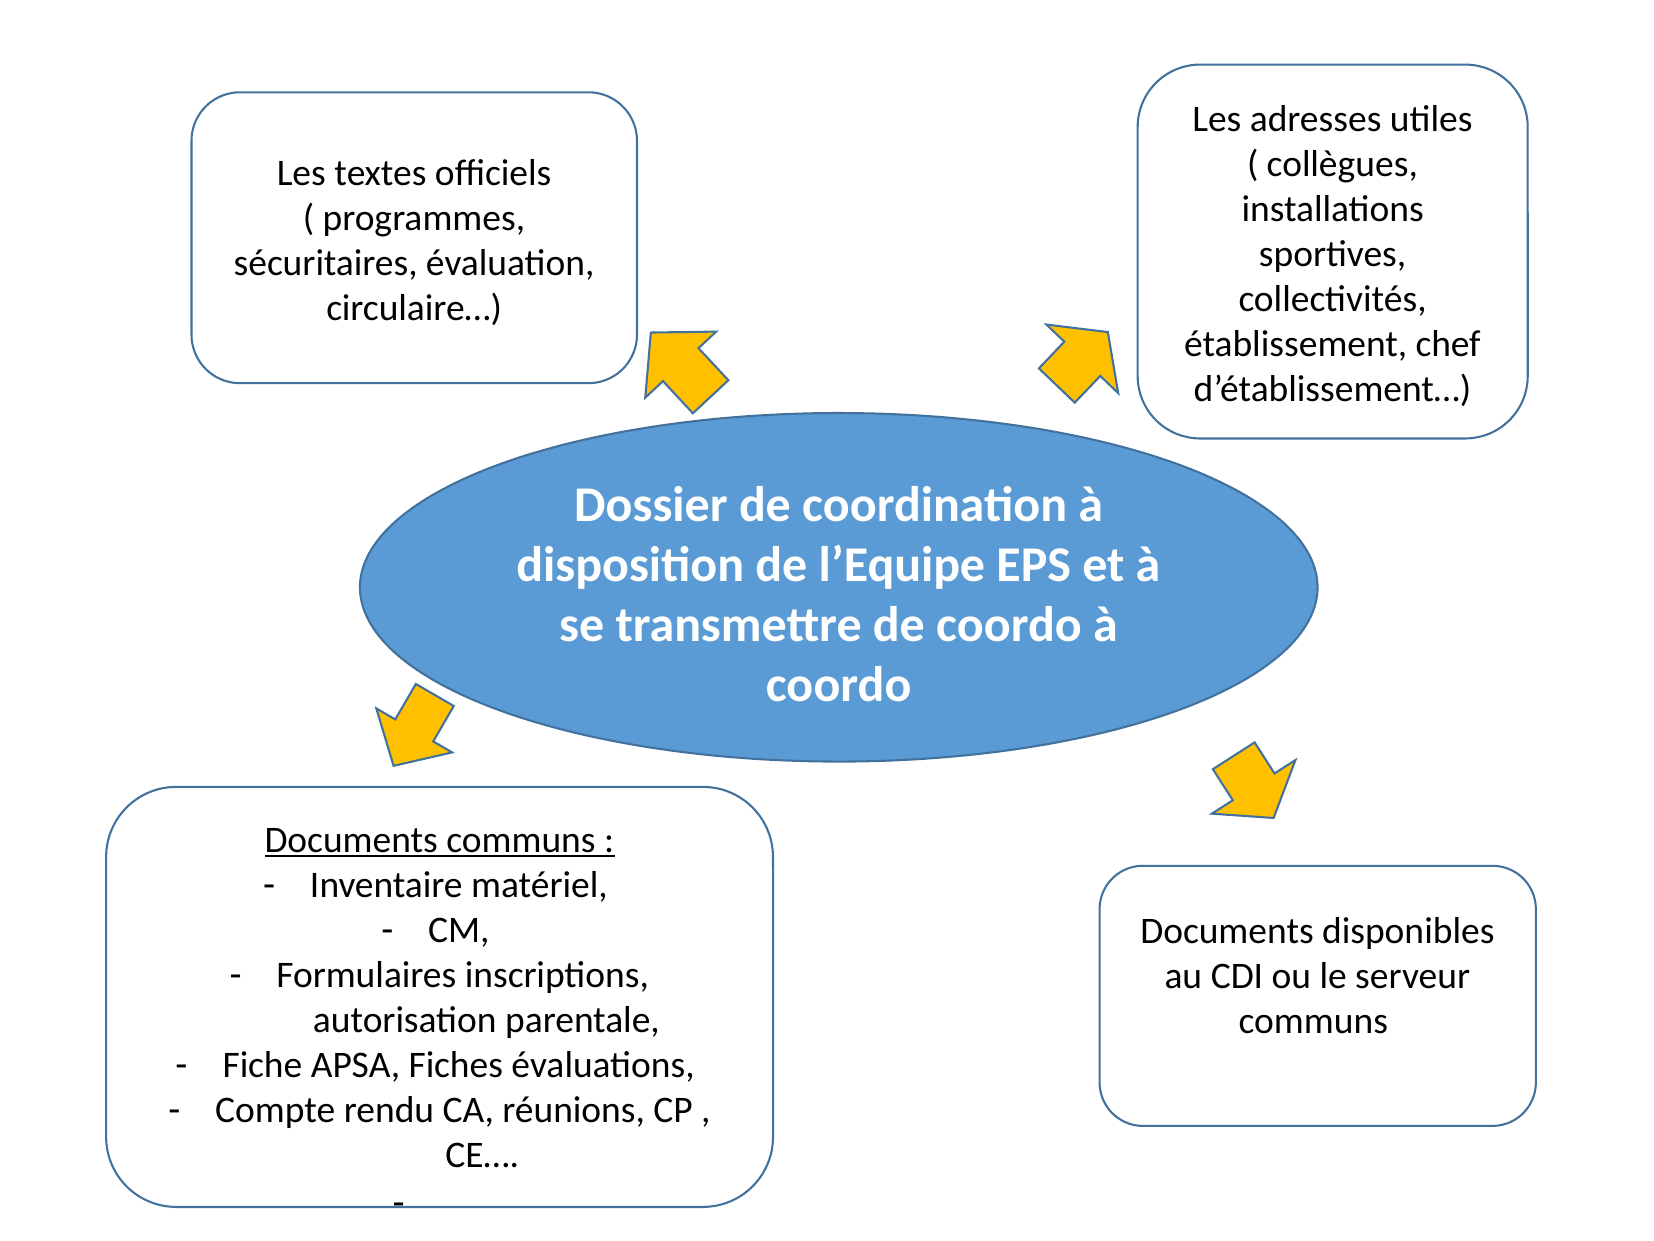

Les adresses utiles ( collègues, installations sportives, collectivités, établissement, chef d’établissement…)
Les textes officiels ( programmes, sécuritaires, évaluation, circulaire…)
Dossier de coordination à disposition de l’Equipe EPS et à se transmettre de coordo à coordo
Documents communs :
Inventaire matériel,
CM,
Formulaires inscriptions, autorisation parentale,
Fiche APSA, Fiches évaluations,
Compte rendu CA, réunions, CP , CE….
Documents disponibles au CDI ou le serveur communs